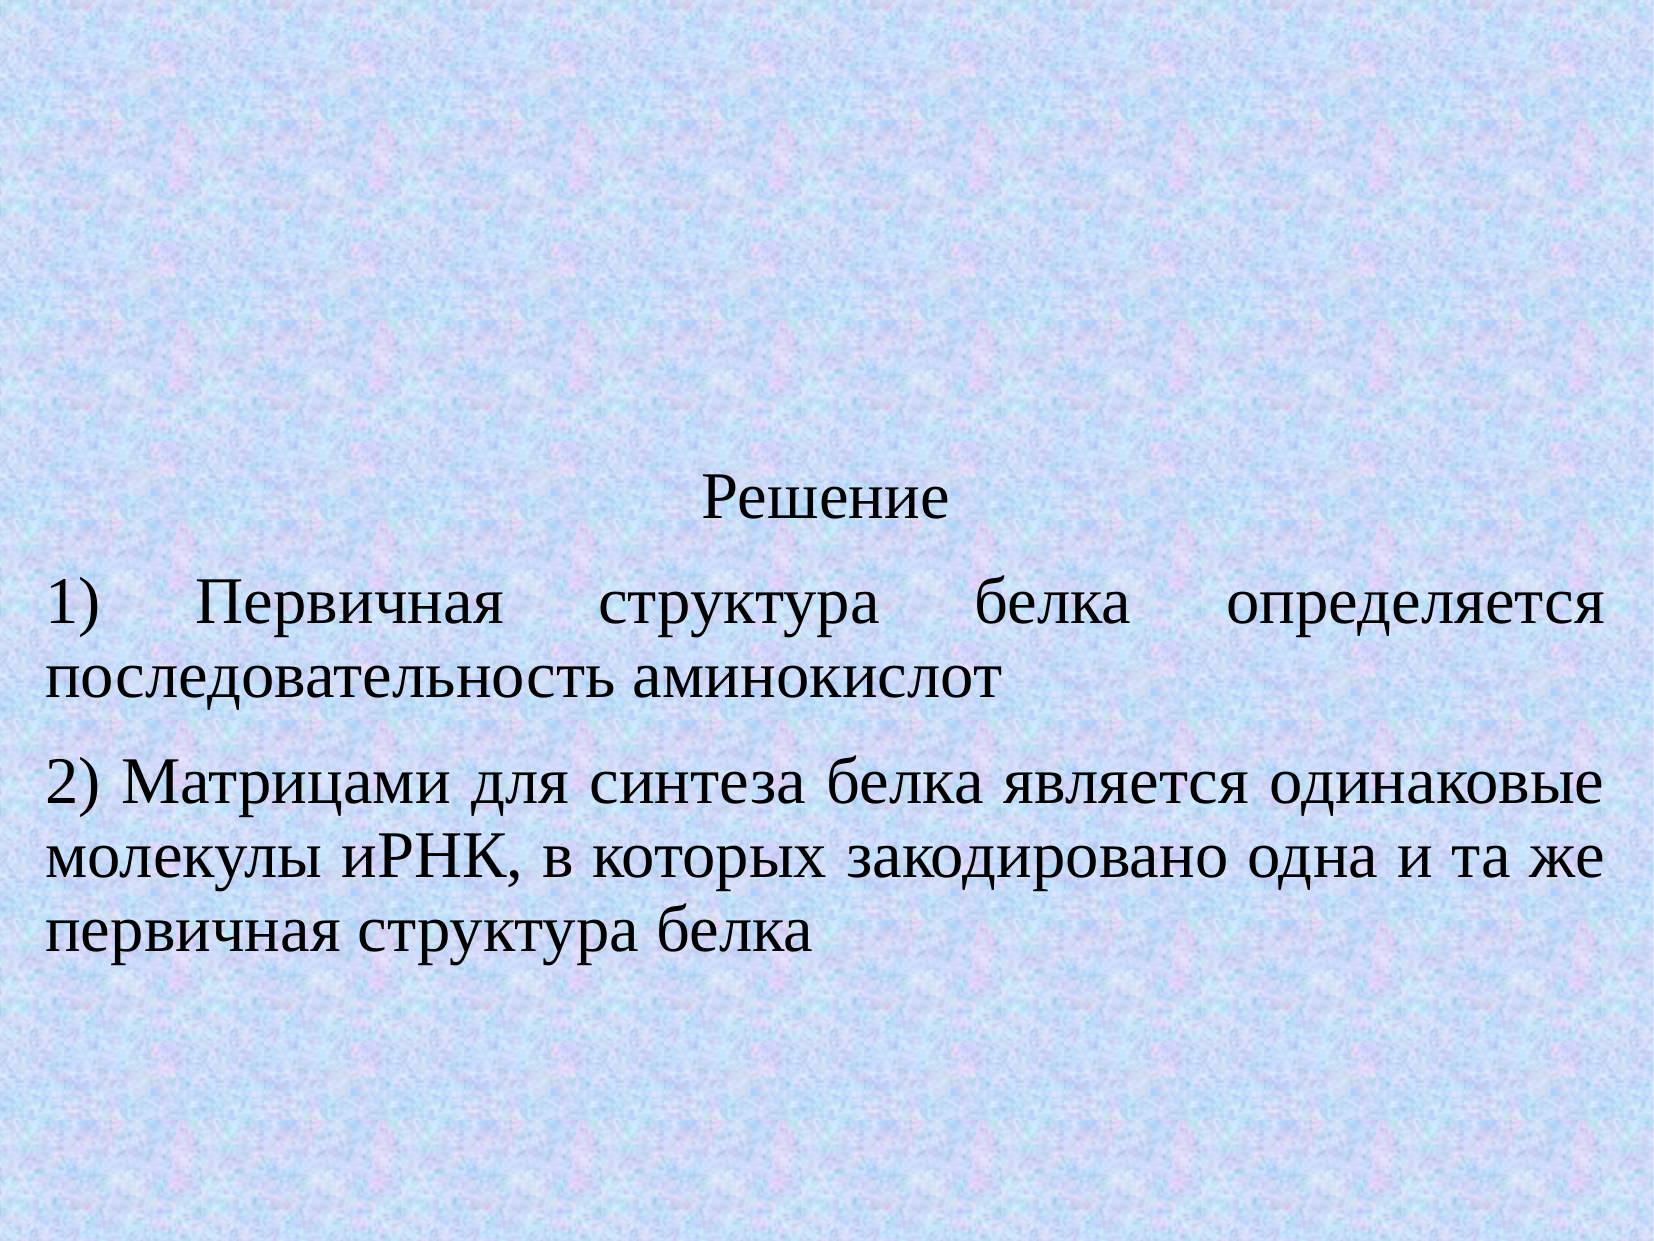

Решение
1) Первичная структура белка определяется последовательность аминокислот
2) Матрицами для синтеза белка является одинаковые молекулы иРНК, в которых закодировано одна и та же первичная структура белка